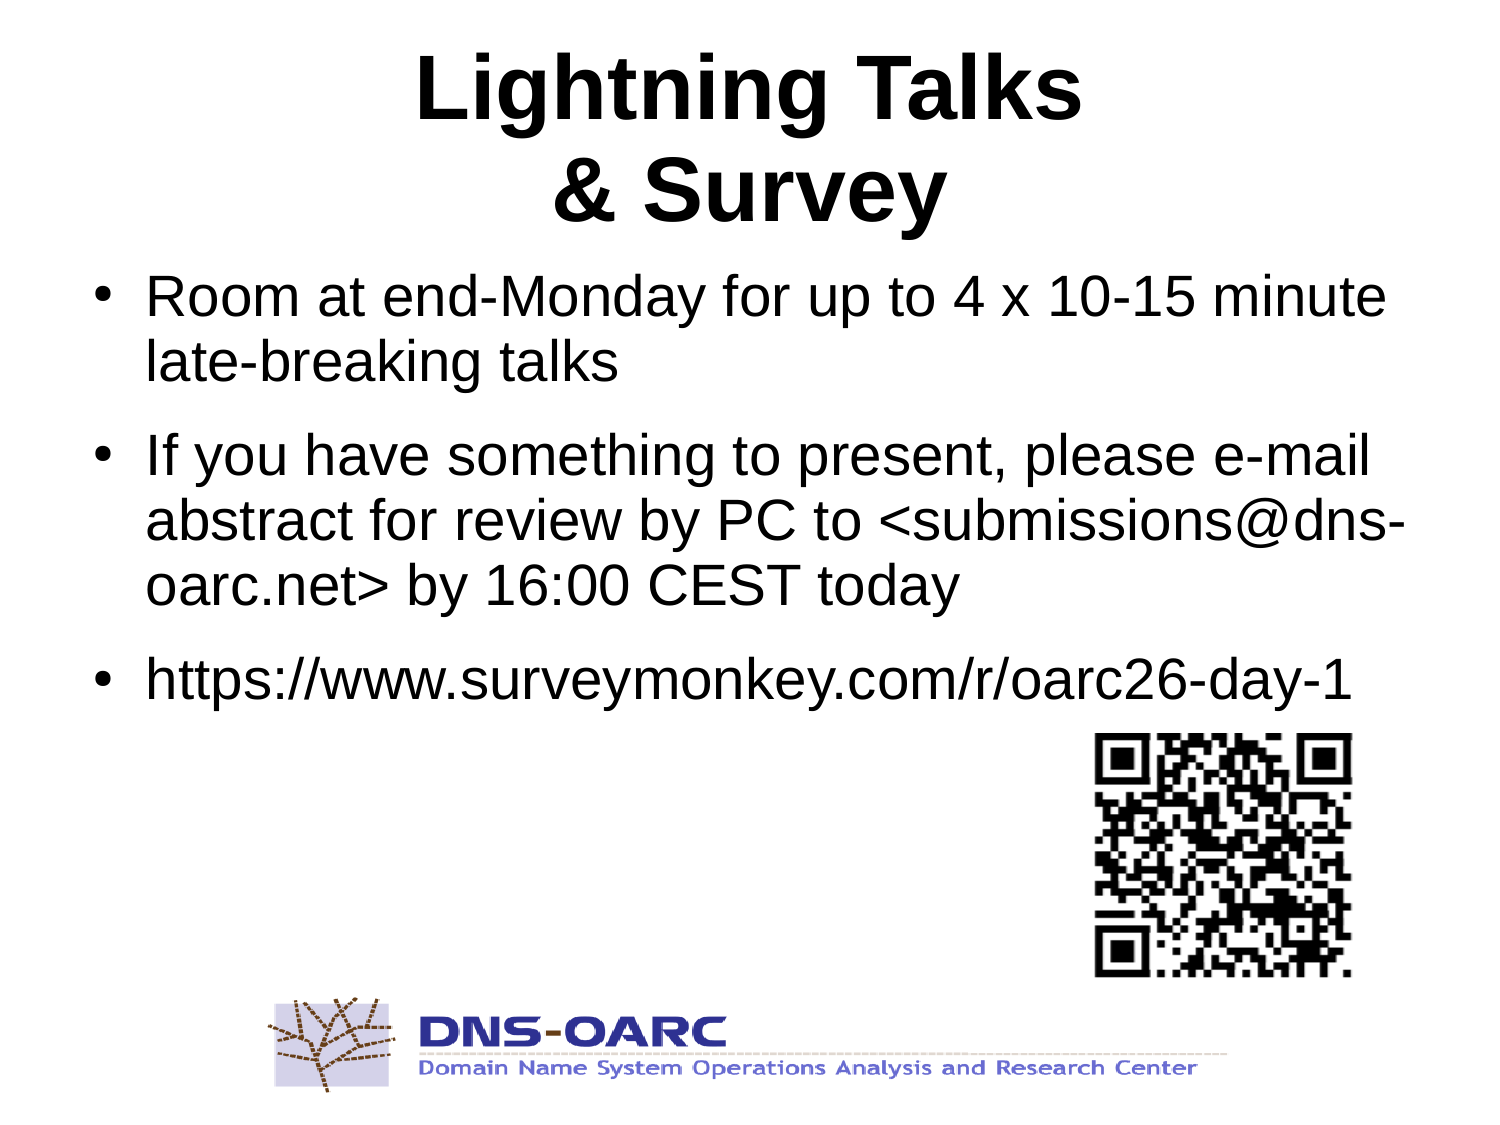

# Lightning Talks & Survey
Room at end-Monday for up to 4 x 10-15 minute late-breaking talks
If you have something to present, please e-mail abstract for review by PC to <submissions@dns-oarc.net> by 16:00 CEST today
https://www.surveymonkey.com/r/oarc26-day-1